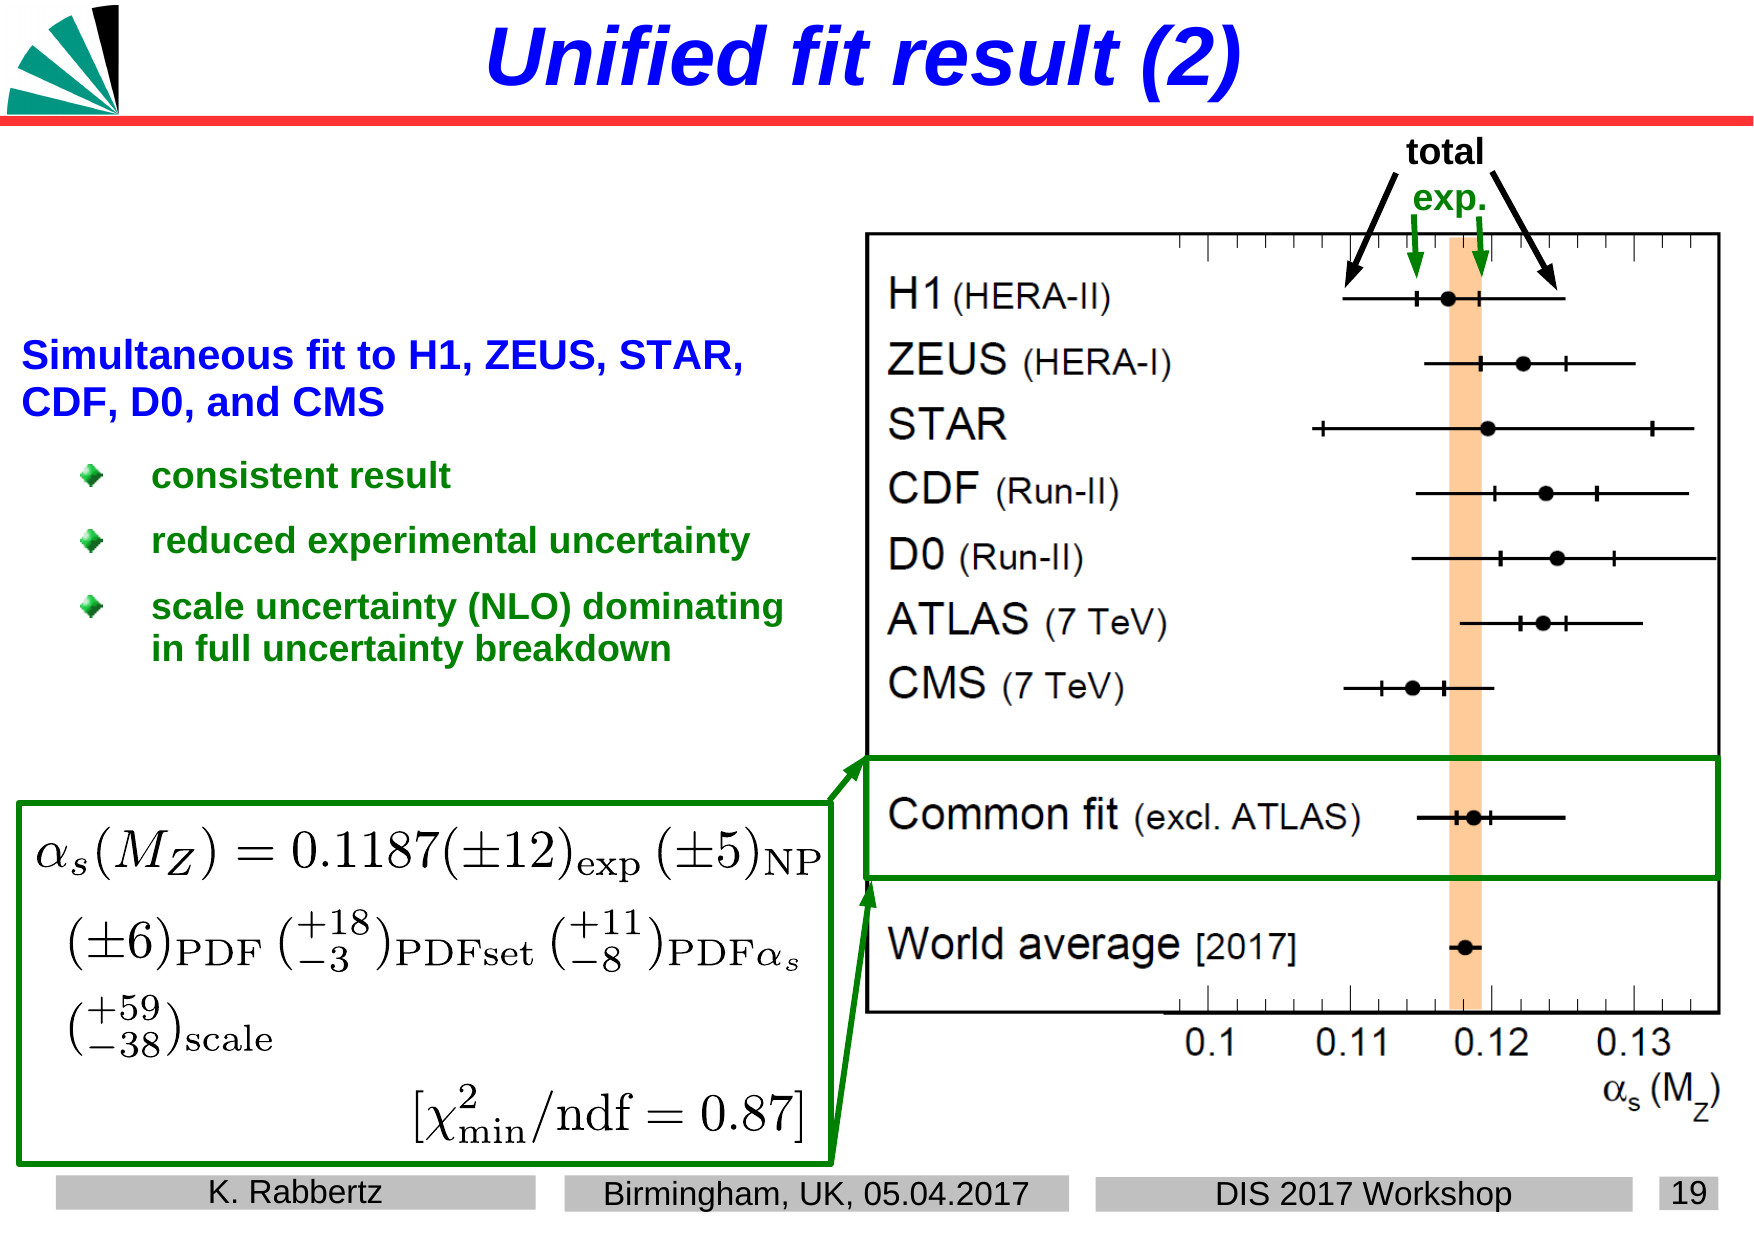

# Unified fit result (2)
total
exp.
Simultaneous fit to H1, ZEUS, STAR, CDF, D0, and CMS
consistent result
reduced experimental uncertainty
scale uncertainty (NLO) dominating in full uncertainty breakdown